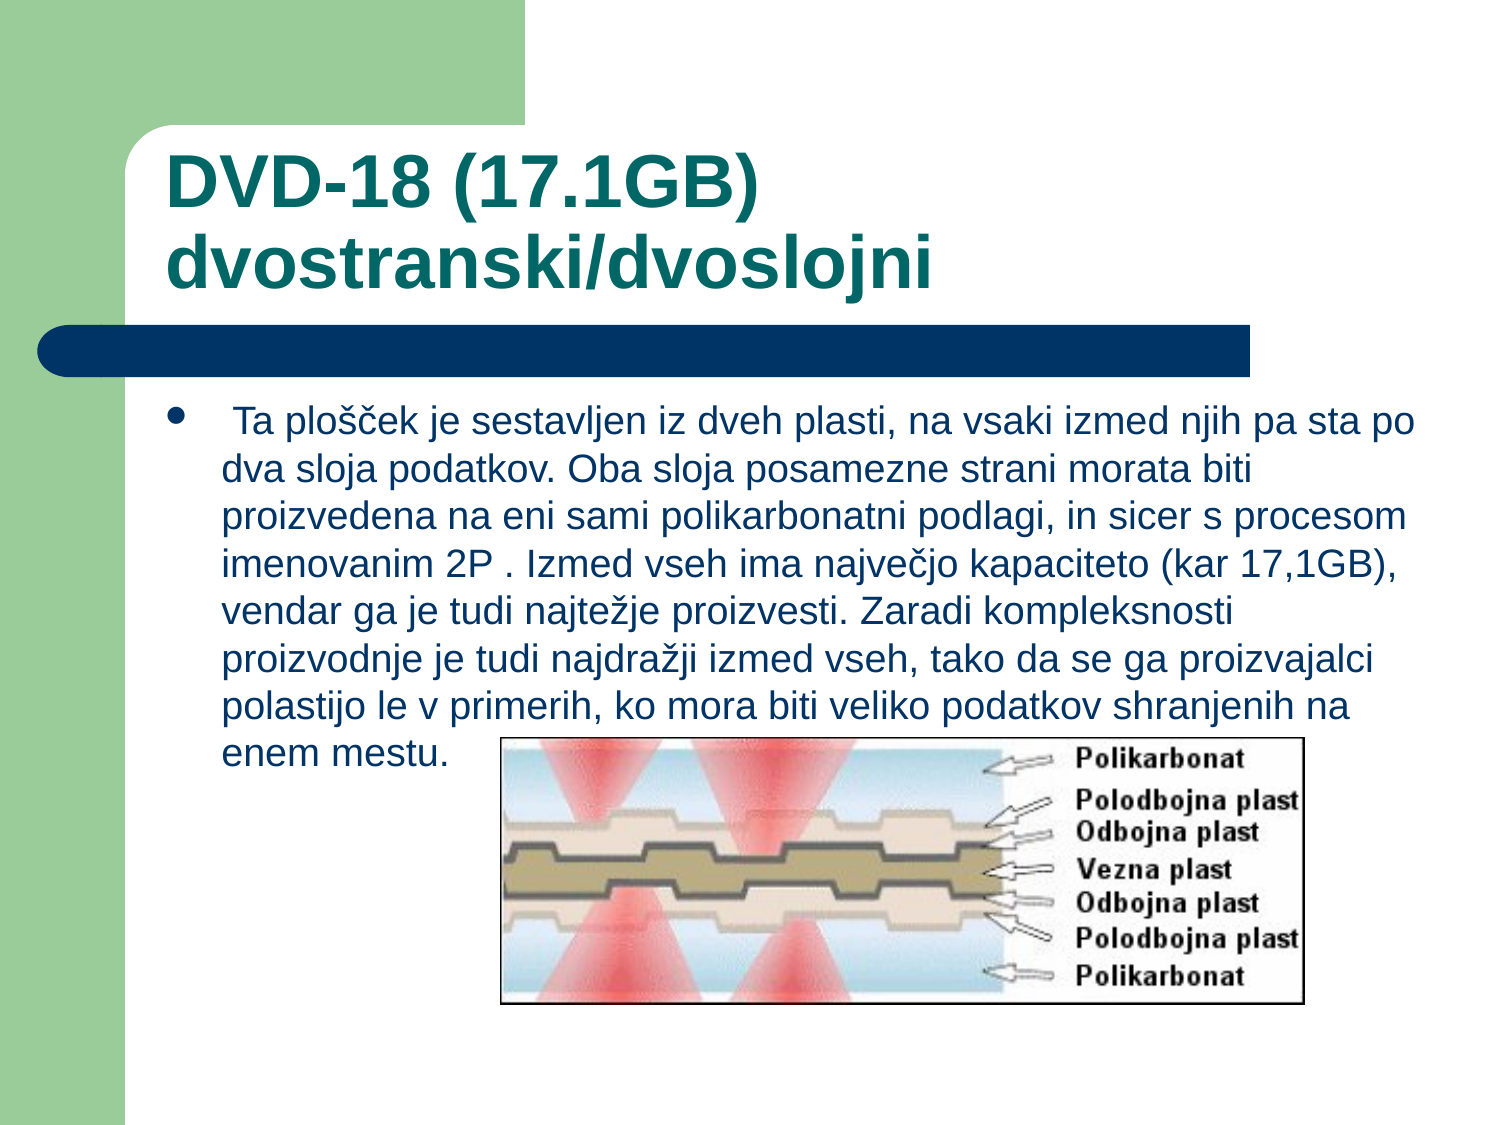

# DVD-18 (17.1GB) dvostranski/dvoslojni
 Ta plošček je sestavljen iz dveh plasti, na vsaki izmed njih pa sta po dva sloja podatkov. Oba sloja posamezne strani morata biti proizvedena na eni sami polikarbonatni podlagi, in sicer s procesom imenovanim 2P . Izmed vseh ima največjo kapaciteto (kar 17,1GB), vendar ga je tudi najtežje proizvesti. Zaradi kompleksnosti proizvodnje je tudi najdražji izmed vseh, tako da se ga proizvajalci polastijo le v primerih, ko mora biti veliko podatkov shranjenih na enem mestu.